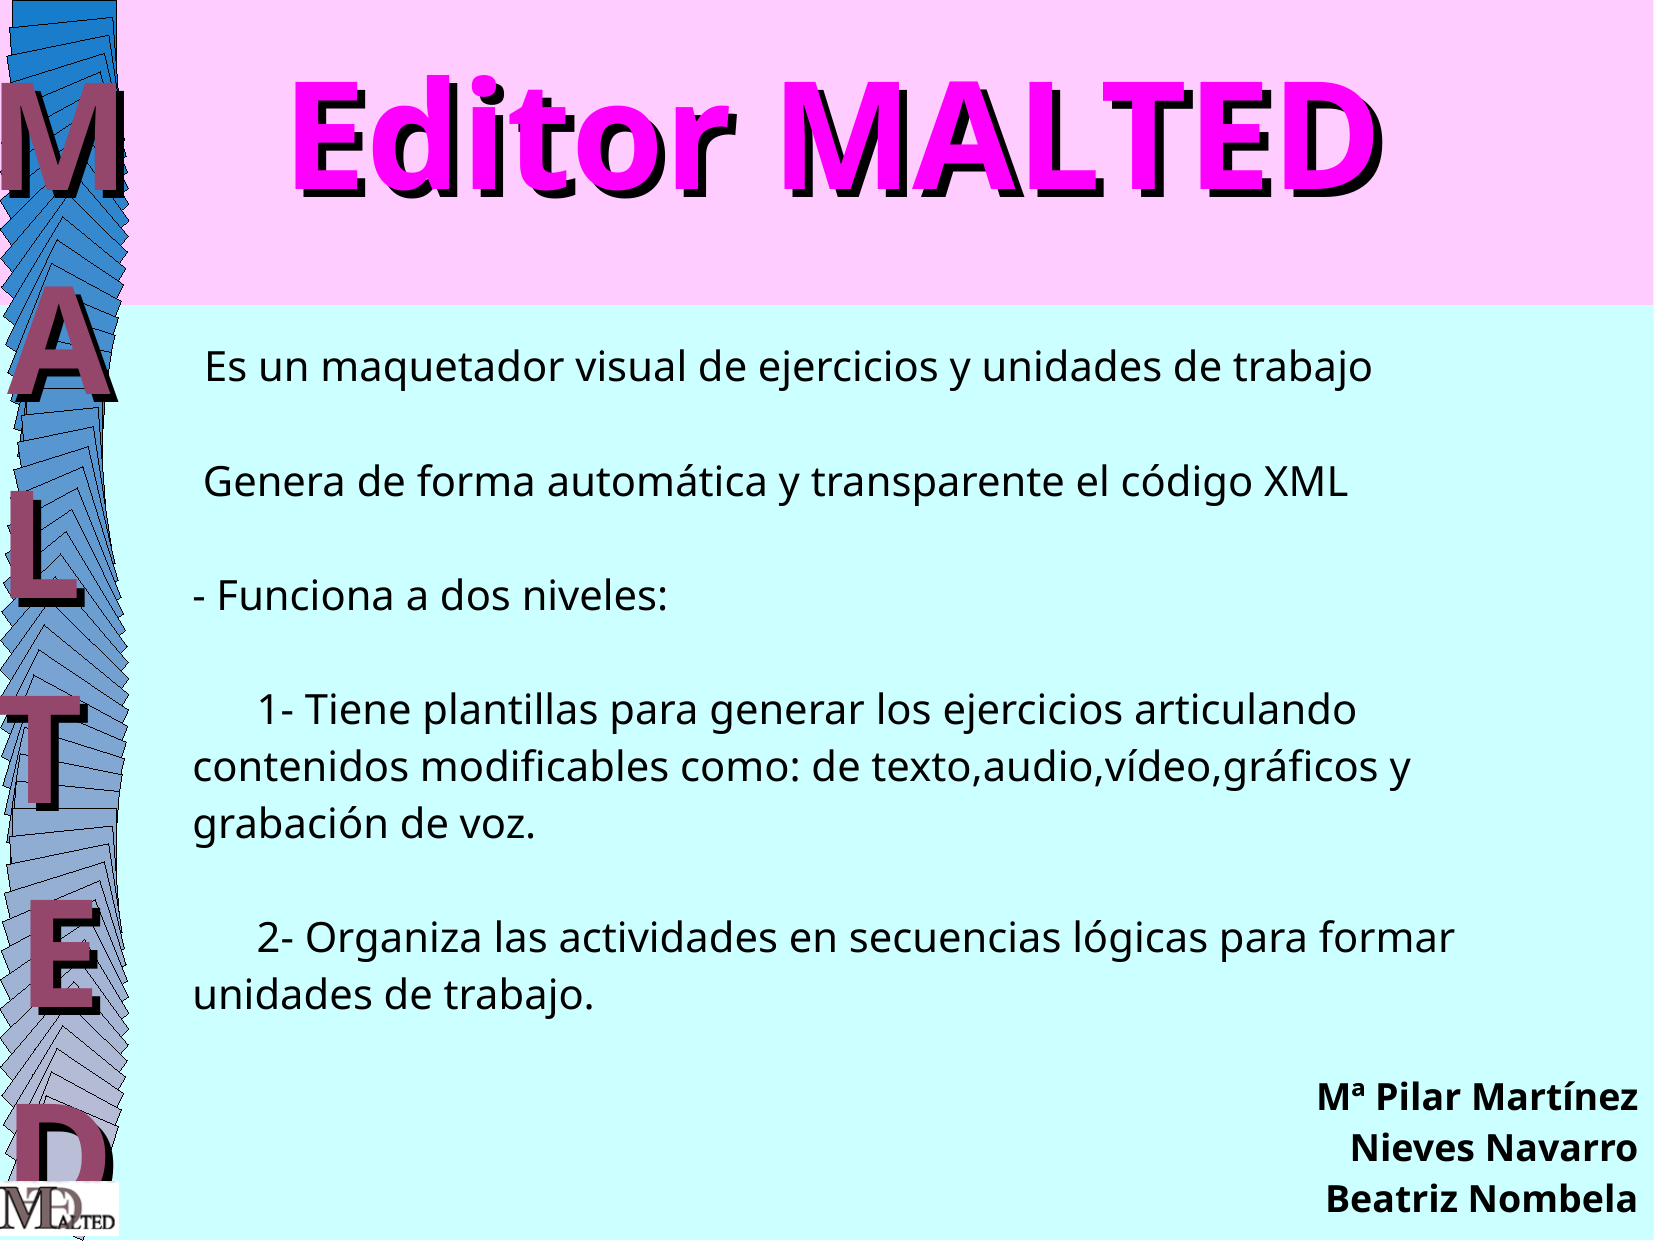

# Editor MALTED
 Es un maquetador visual de ejercicios y unidades de trabajo
 Genera de forma automática y transparente el código XML
- Funciona a dos niveles:
 1- Tiene plantillas para generar los ejercicios articulando contenidos modificables como: de texto,audio,vídeo,gráficos y grabación de voz.
 2- Organiza las actividades en secuencias lógicas para formar unidades de trabajo.